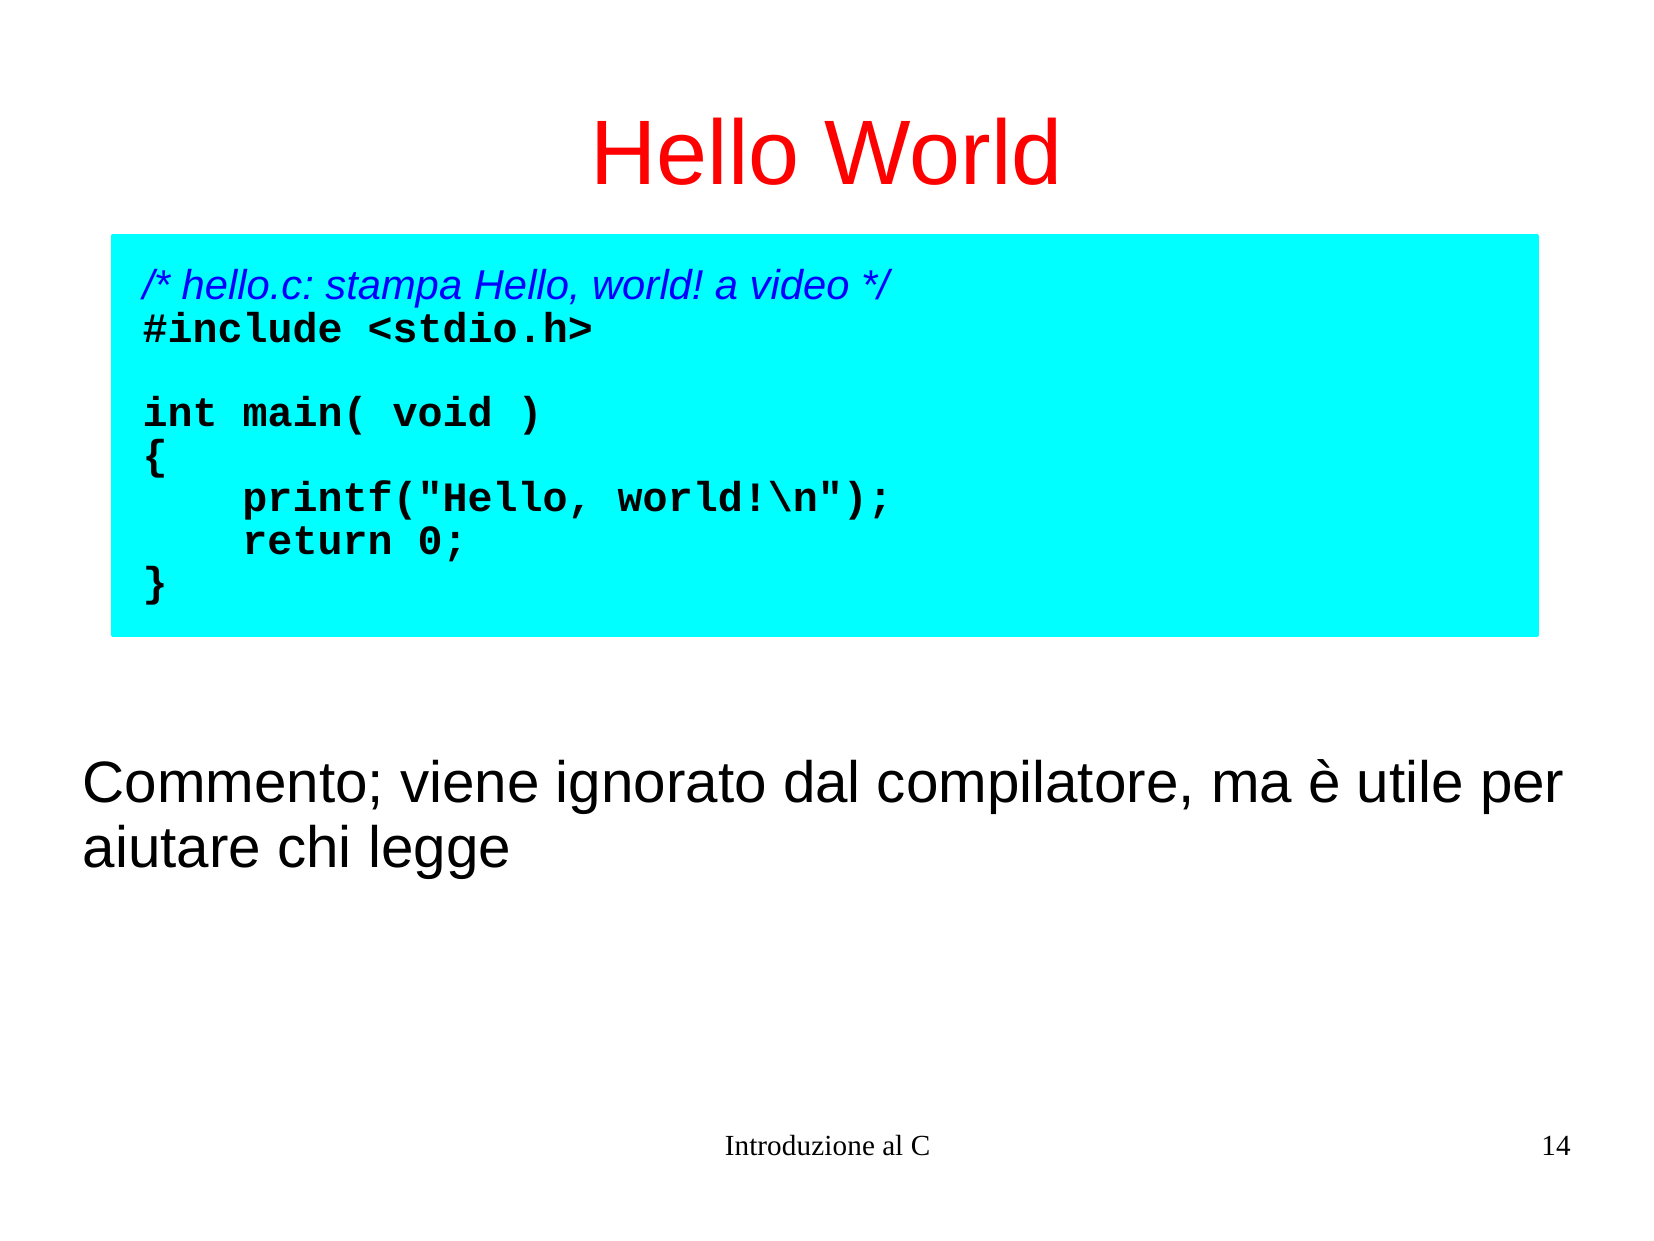

# Hello World
/* hello.c: stampa Hello, world! a video */
#include <stdio.h>
int main( void )
{
 printf("Hello, world!\n");
 return 0;
}
Commento; viene ignorato dal compilatore, ma è utile per aiutare chi legge
Introduzione al C
14